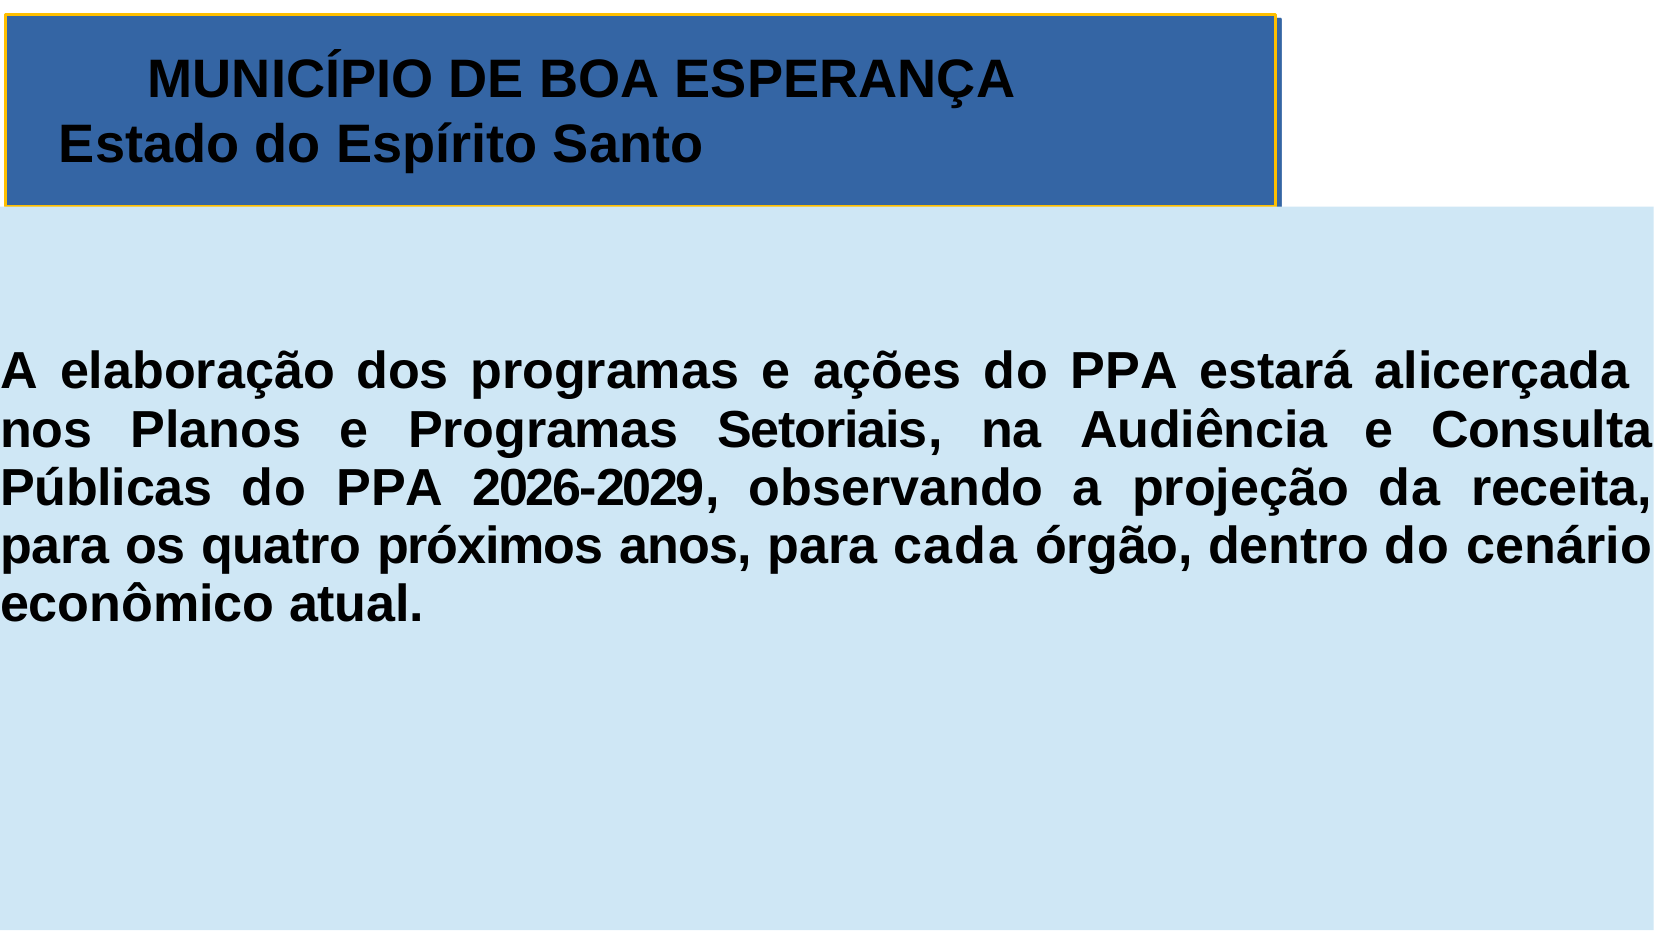

# MUNICÍPIO DE BOA ESPERANÇA		Estado do Espírito Santo
A elaboração dos programas e ações do PPA estará alicerçada nos Planos e Programas Setoriais, na Audiência e Consulta Públicas do PPA 2026-2029, observando a projeção da receita, para os quatro próximos anos, para cada órgão, dentro do cenário econômico atual.